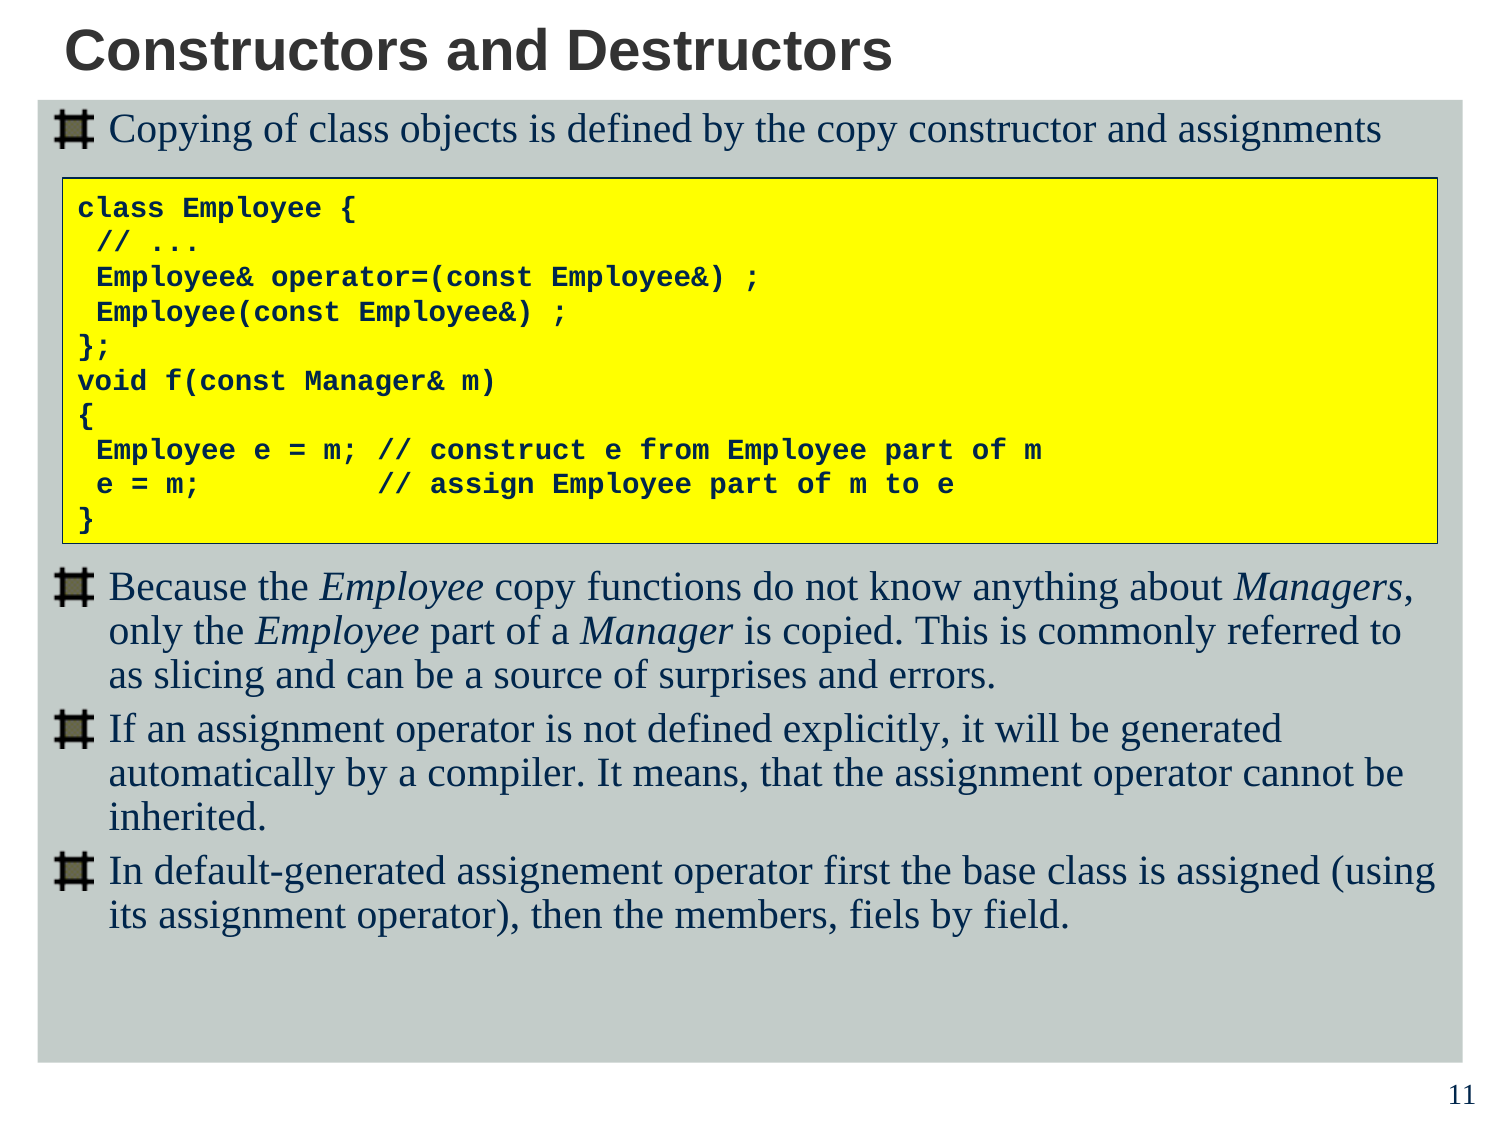

# Constructors and Destructors
Copying of class objects is defined by the copy constructor and assignments
Because the Employee copy functions do not know anything about Managers, only the Employee part of a Manager is copied. This is commonly referred to as slicing and can be a source of surprises and errors.
If an assignment operator is not defined explicitly, it will be generated automatically by a compiler. It means, that the assignment operator cannot be inherited.
In default-generated assignement operator first the base class is assigned (using its assignment operator), then the members, fiels by field.
class Employee {
	// ...
	Employee& operator=(const Employee&) ;
	Employee(const Employee&) ;
};
void f(const Manager& m)
{
	Employee e = m; 	// construct e from Employee part of m
	e = m; 		// assign Employee part of m to e
}